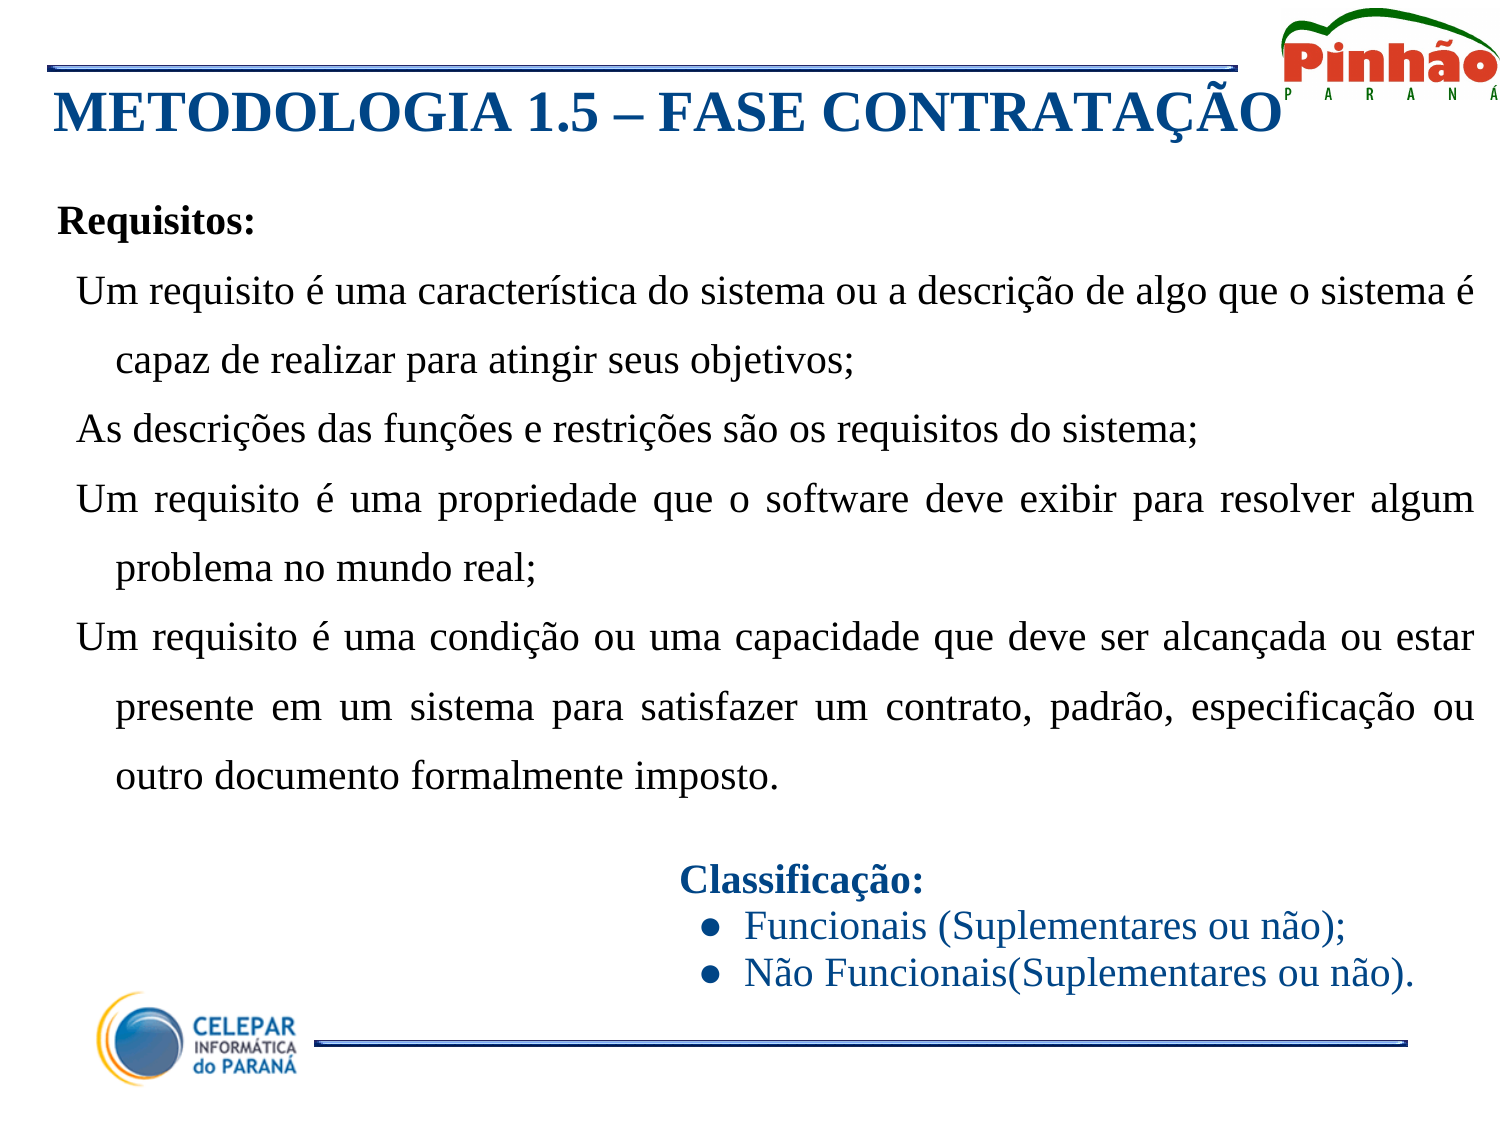

#
METODOLOGIA 1.5 – FASE CONTRATAÇÃO
Requisitos:
Um requisito é uma característica do sistema ou a descrição de algo que o sistema é capaz de realizar para atingir seus objetivos;
As descrições das funções e restrições são os requisitos do sistema;
Um requisito é uma propriedade que o software deve exibir para resolver algum problema no mundo real;
Um requisito é uma condição ou uma capacidade que deve ser alcançada ou estar presente em um sistema para satisfazer um contrato, padrão, especificação ou outro documento formalmente imposto.
Classificação:
● Funcionais (Suplementares ou não);
● Não Funcionais(Suplementares ou não).